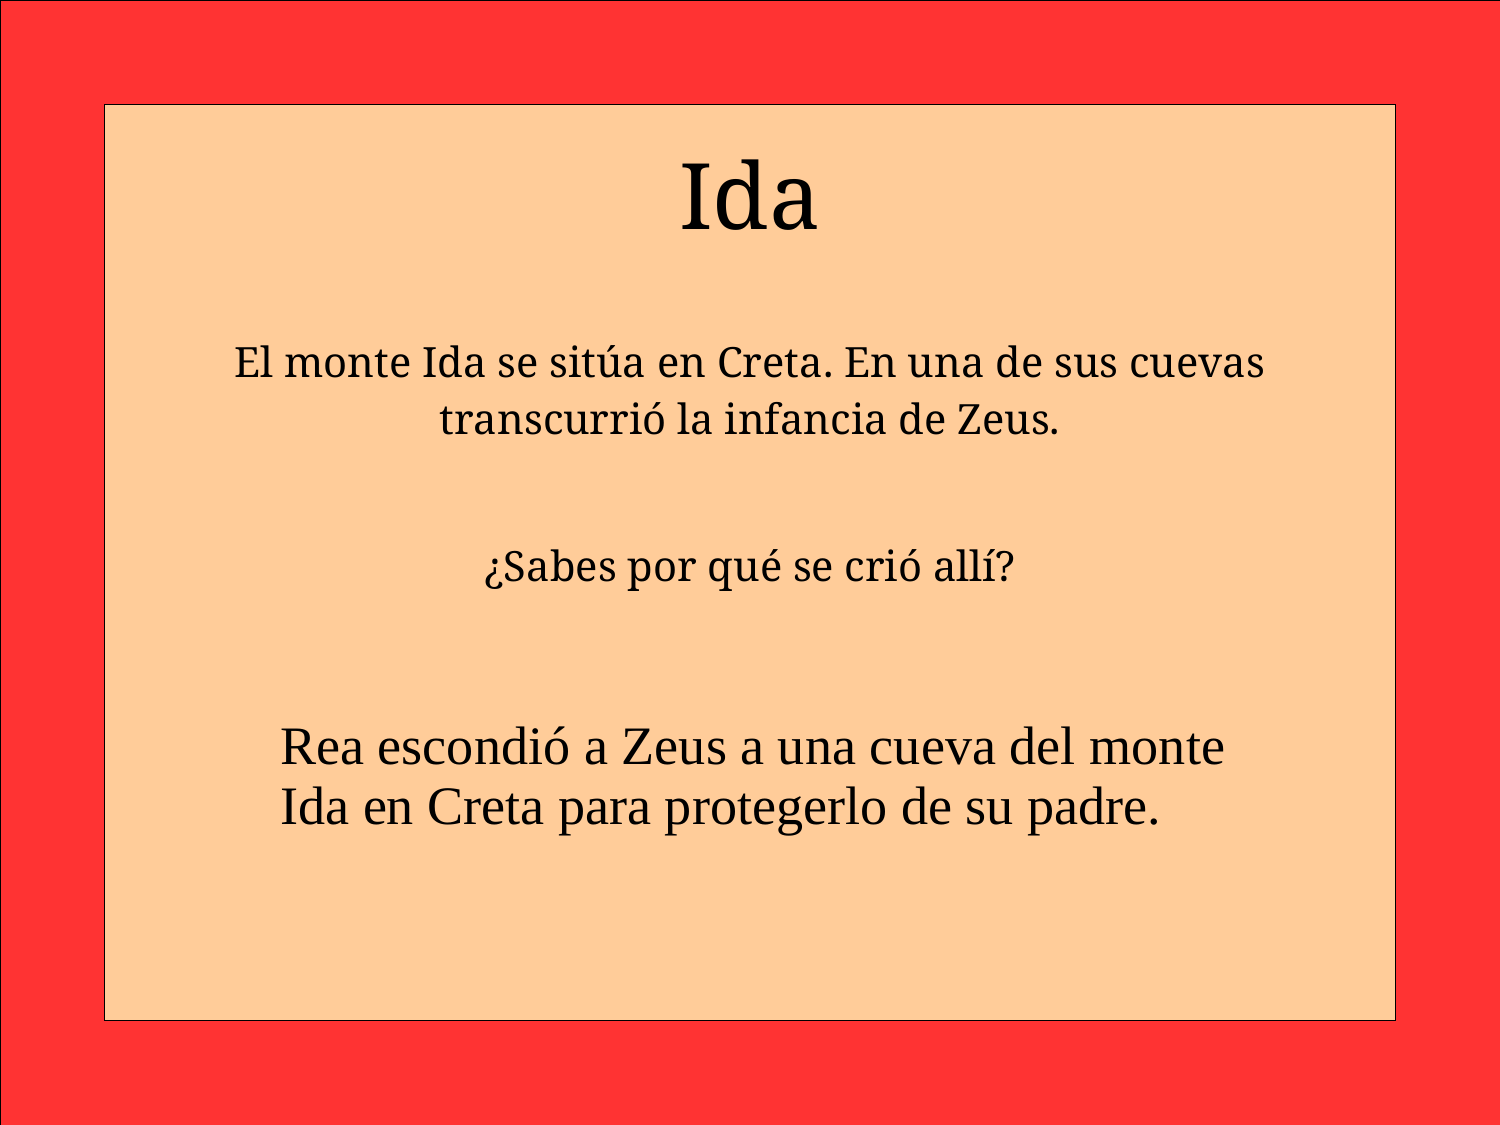

# Ida
El monte Ida se sitúa en Creta. En una de sus cuevas transcurrió la infancia de Zeus.
¿Sabes por qué se crió allí?
Rea escondió a Zeus a una cueva del monte Ida en Creta para protegerlo de su padre.